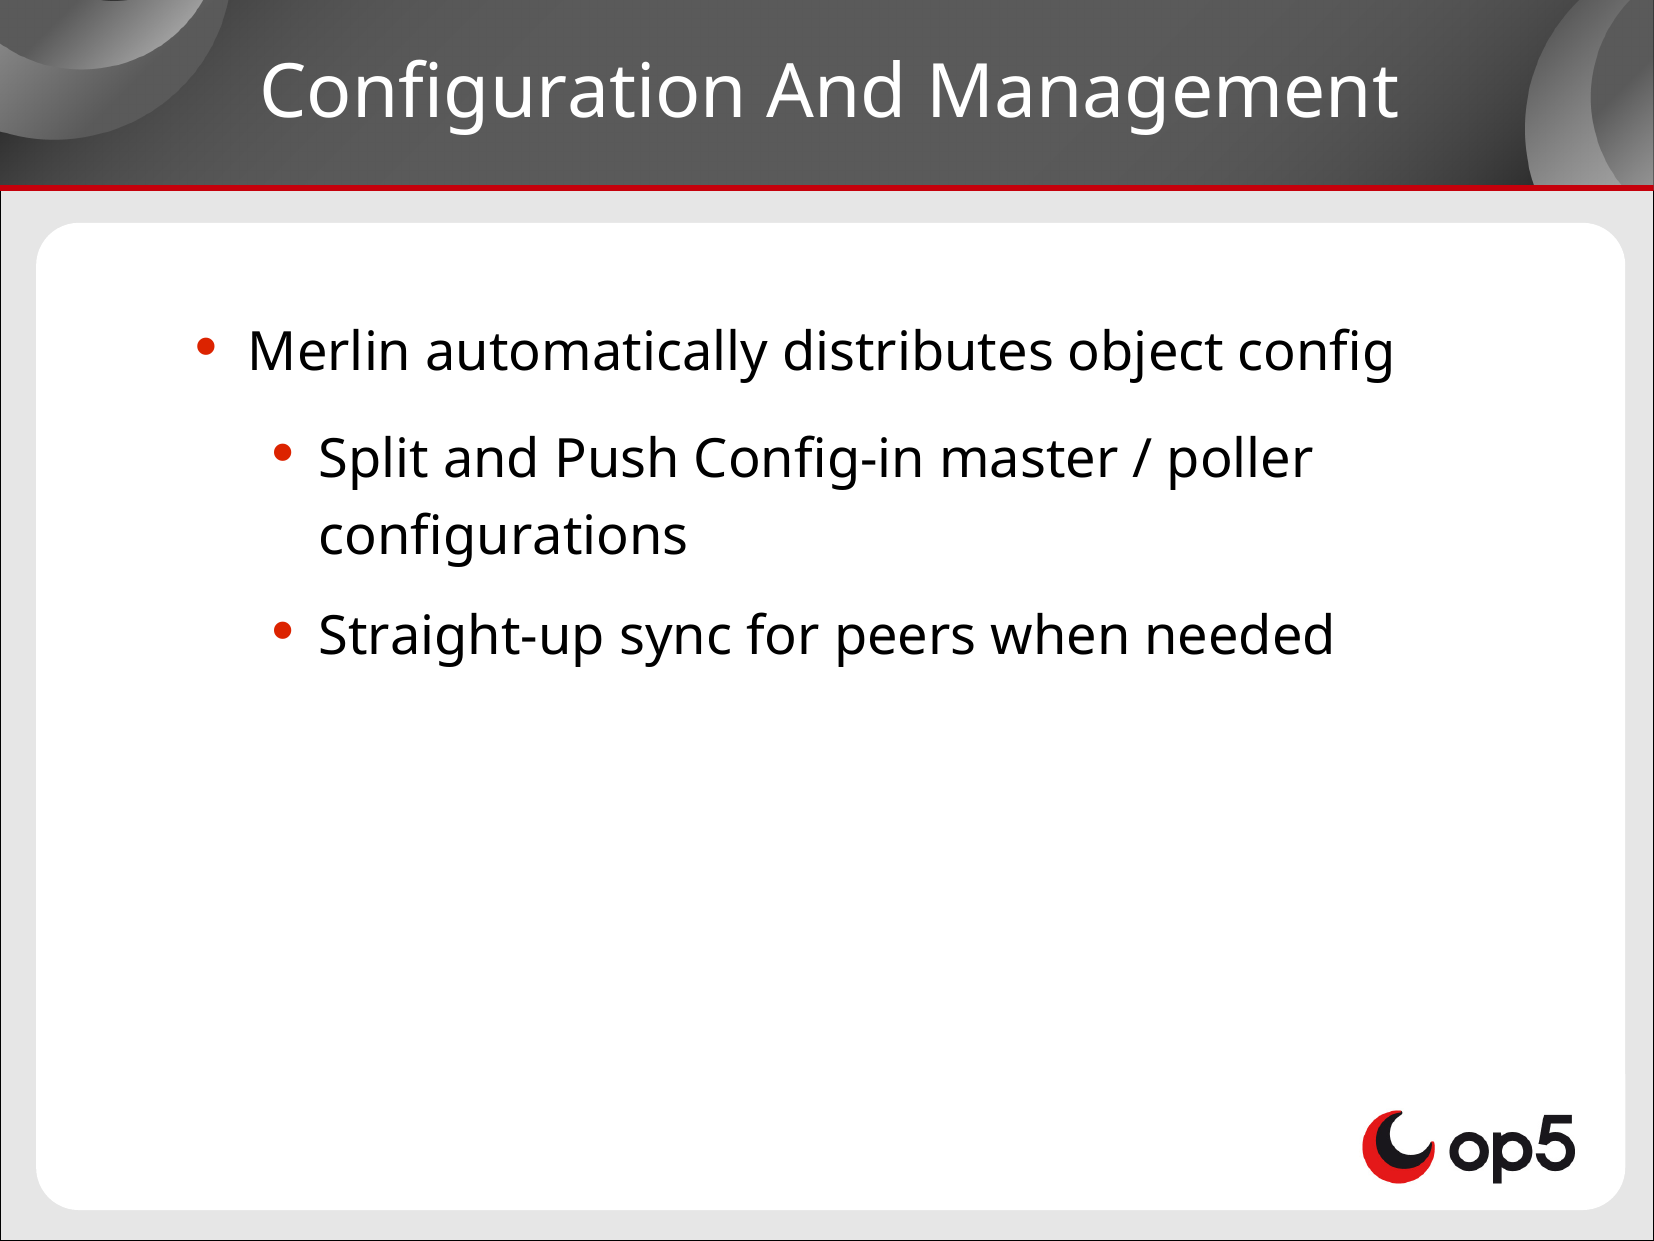

# Configuration And Management
Merlin automatically distributes object config
Split and Push Config-in master / poller configurations
Straight-up sync for peers when needed